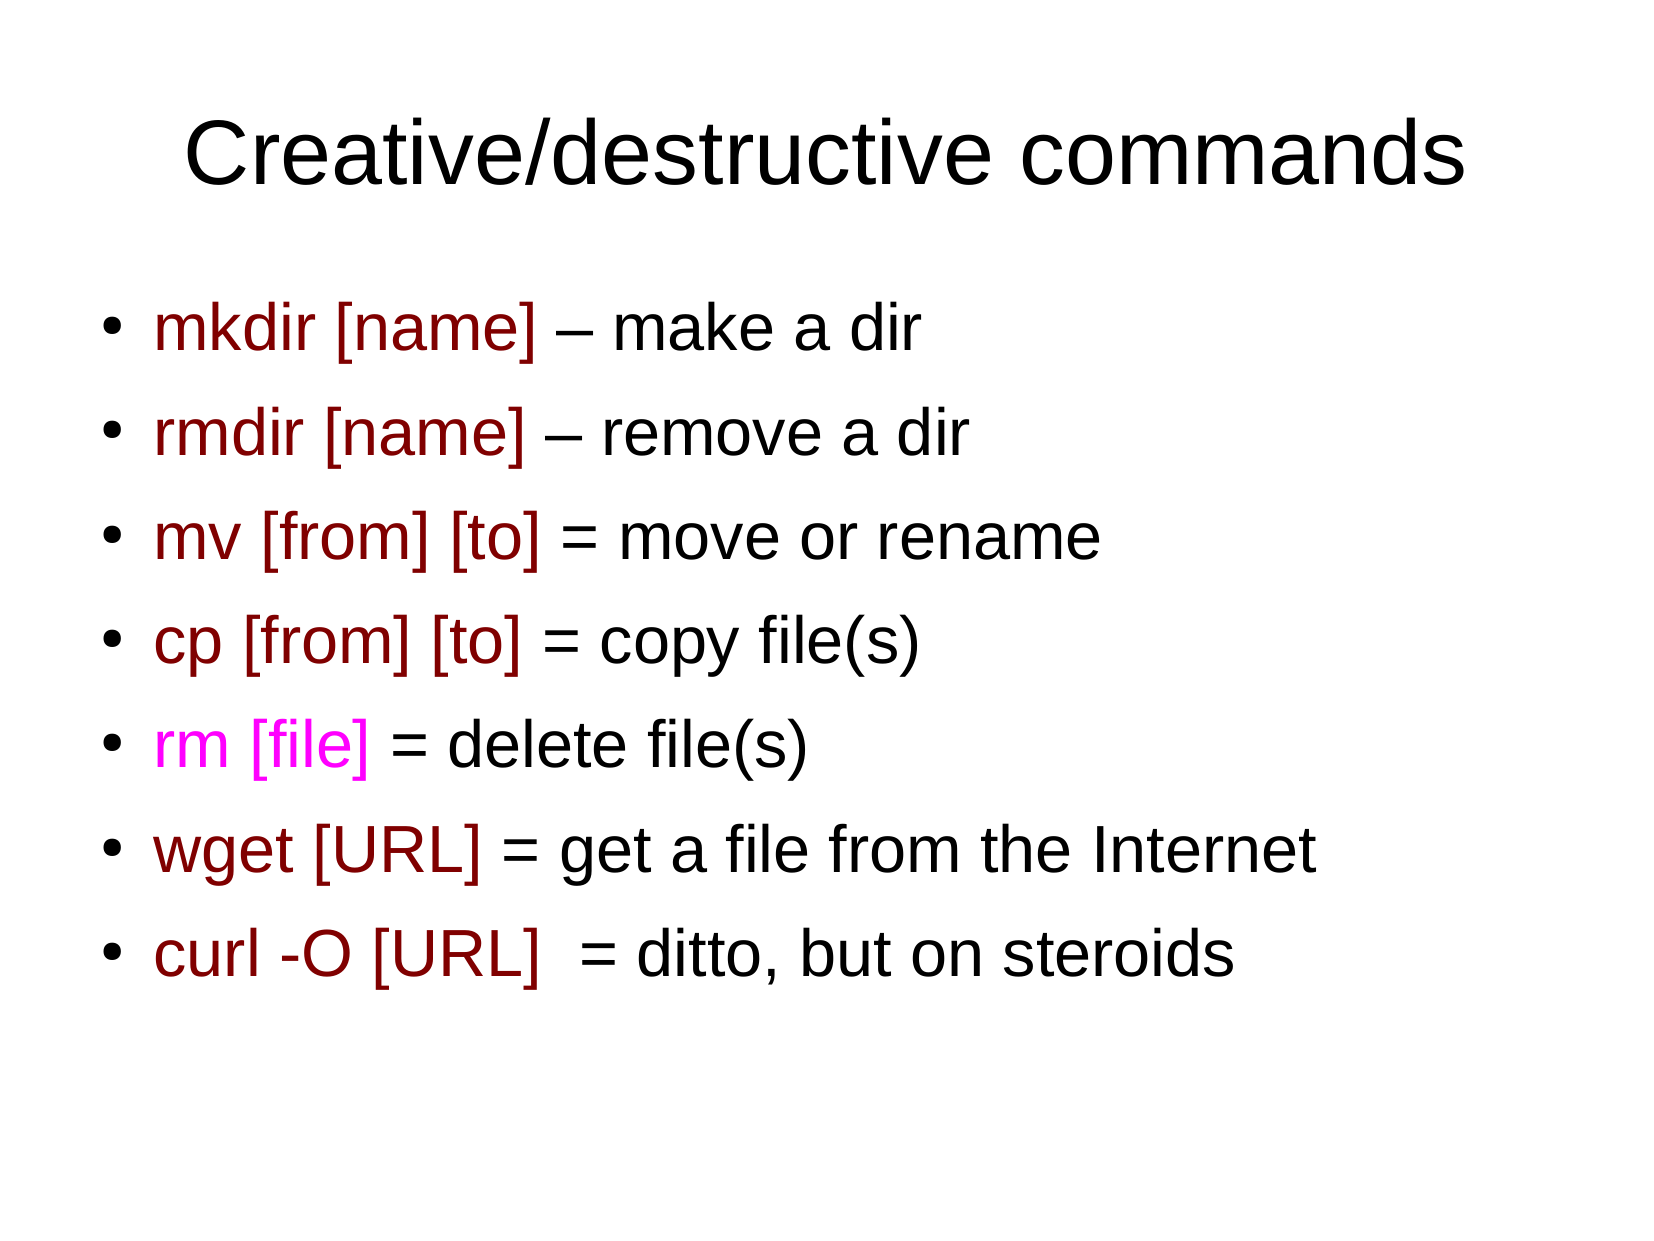

# Creative/destructive commands
mkdir [name] – make a dir
rmdir [name] – remove a dir
mv [from] [to] = move or rename
cp [from] [to] = copy file(s)
rm [file] = delete file(s)
wget [URL] = get a file from the Internet
curl -O [URL] = ditto, but on steroids